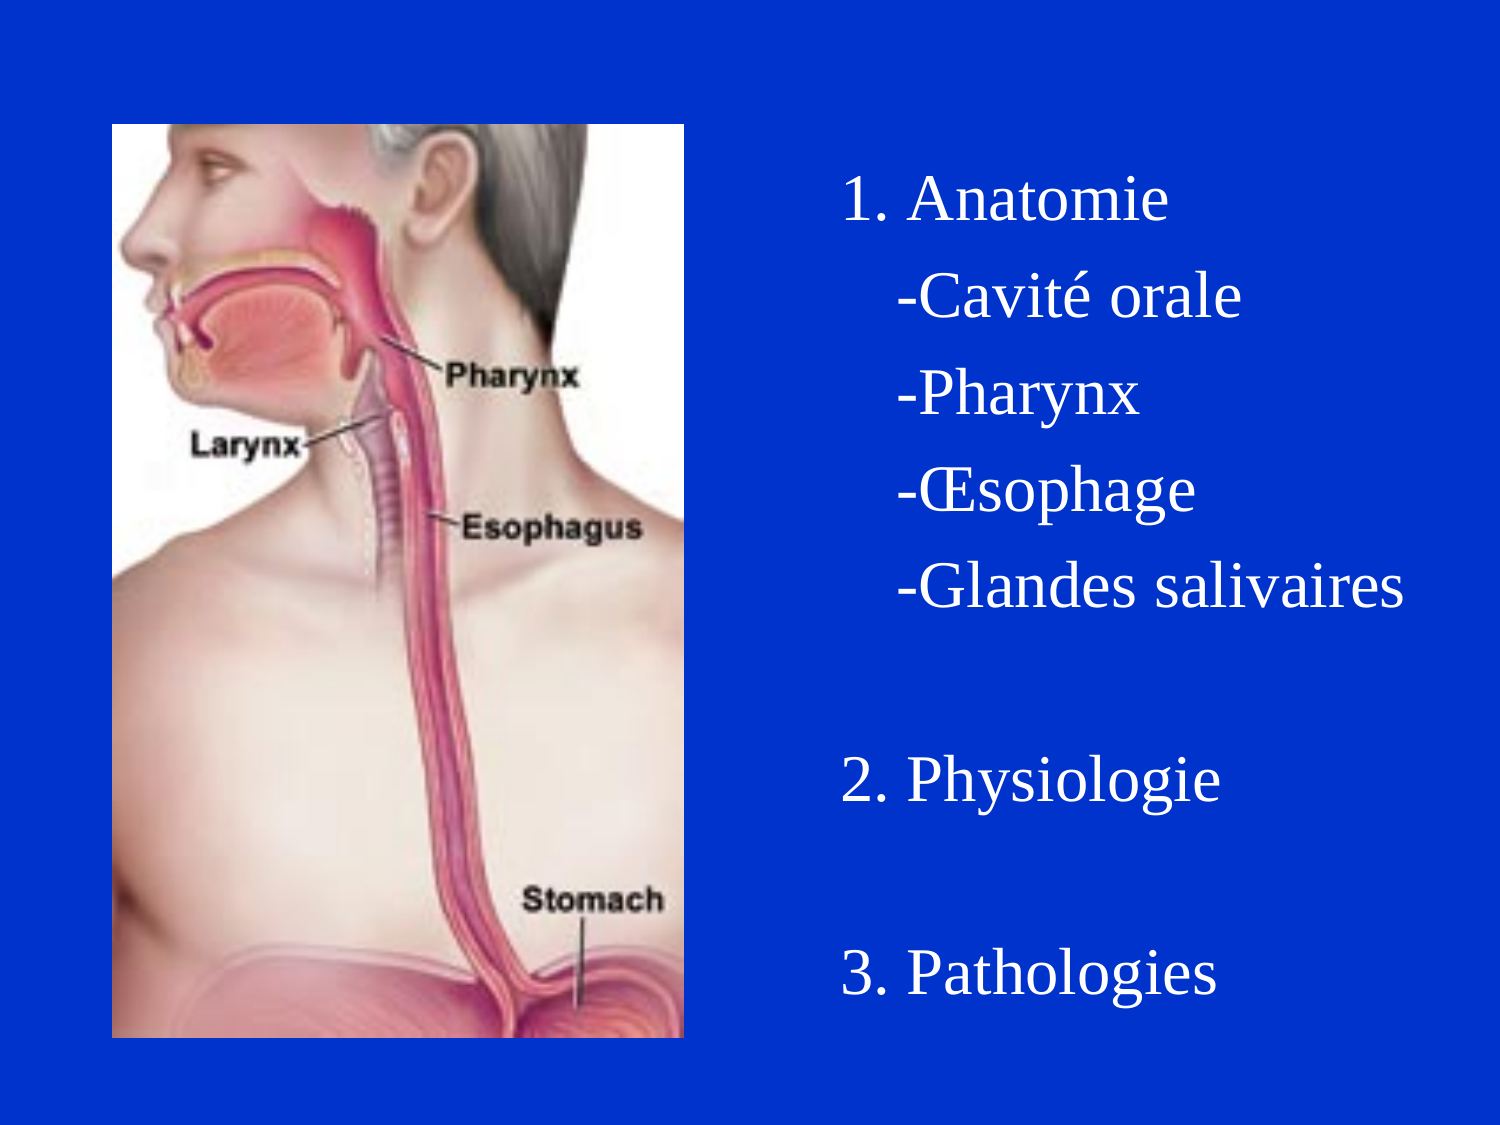

# 1. Anatomie
	-Cavité orale
	-Pharynx
	-Œsophage
	-Glandes salivaires
2. Physiologie
3. Pathologies